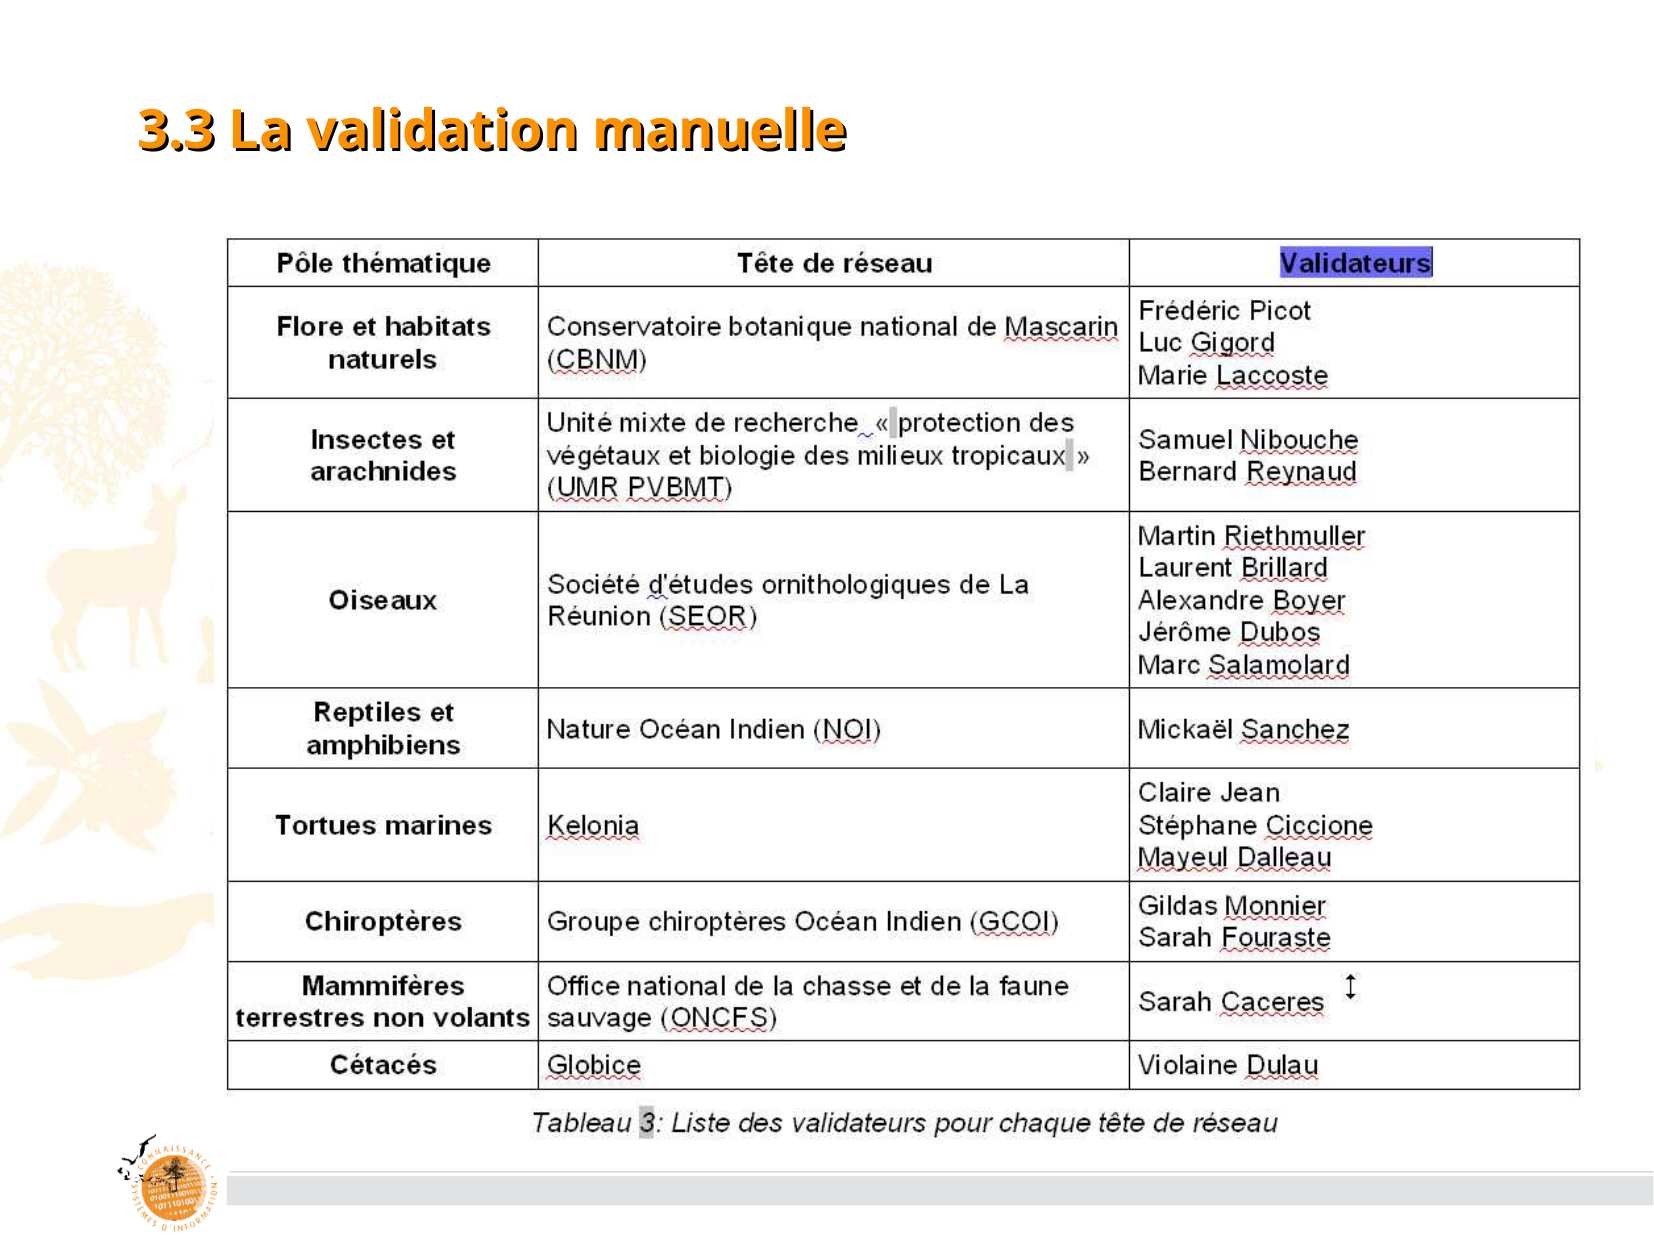

# 3.3 La validation manuelle
GT ERC - 06/02/2015
23